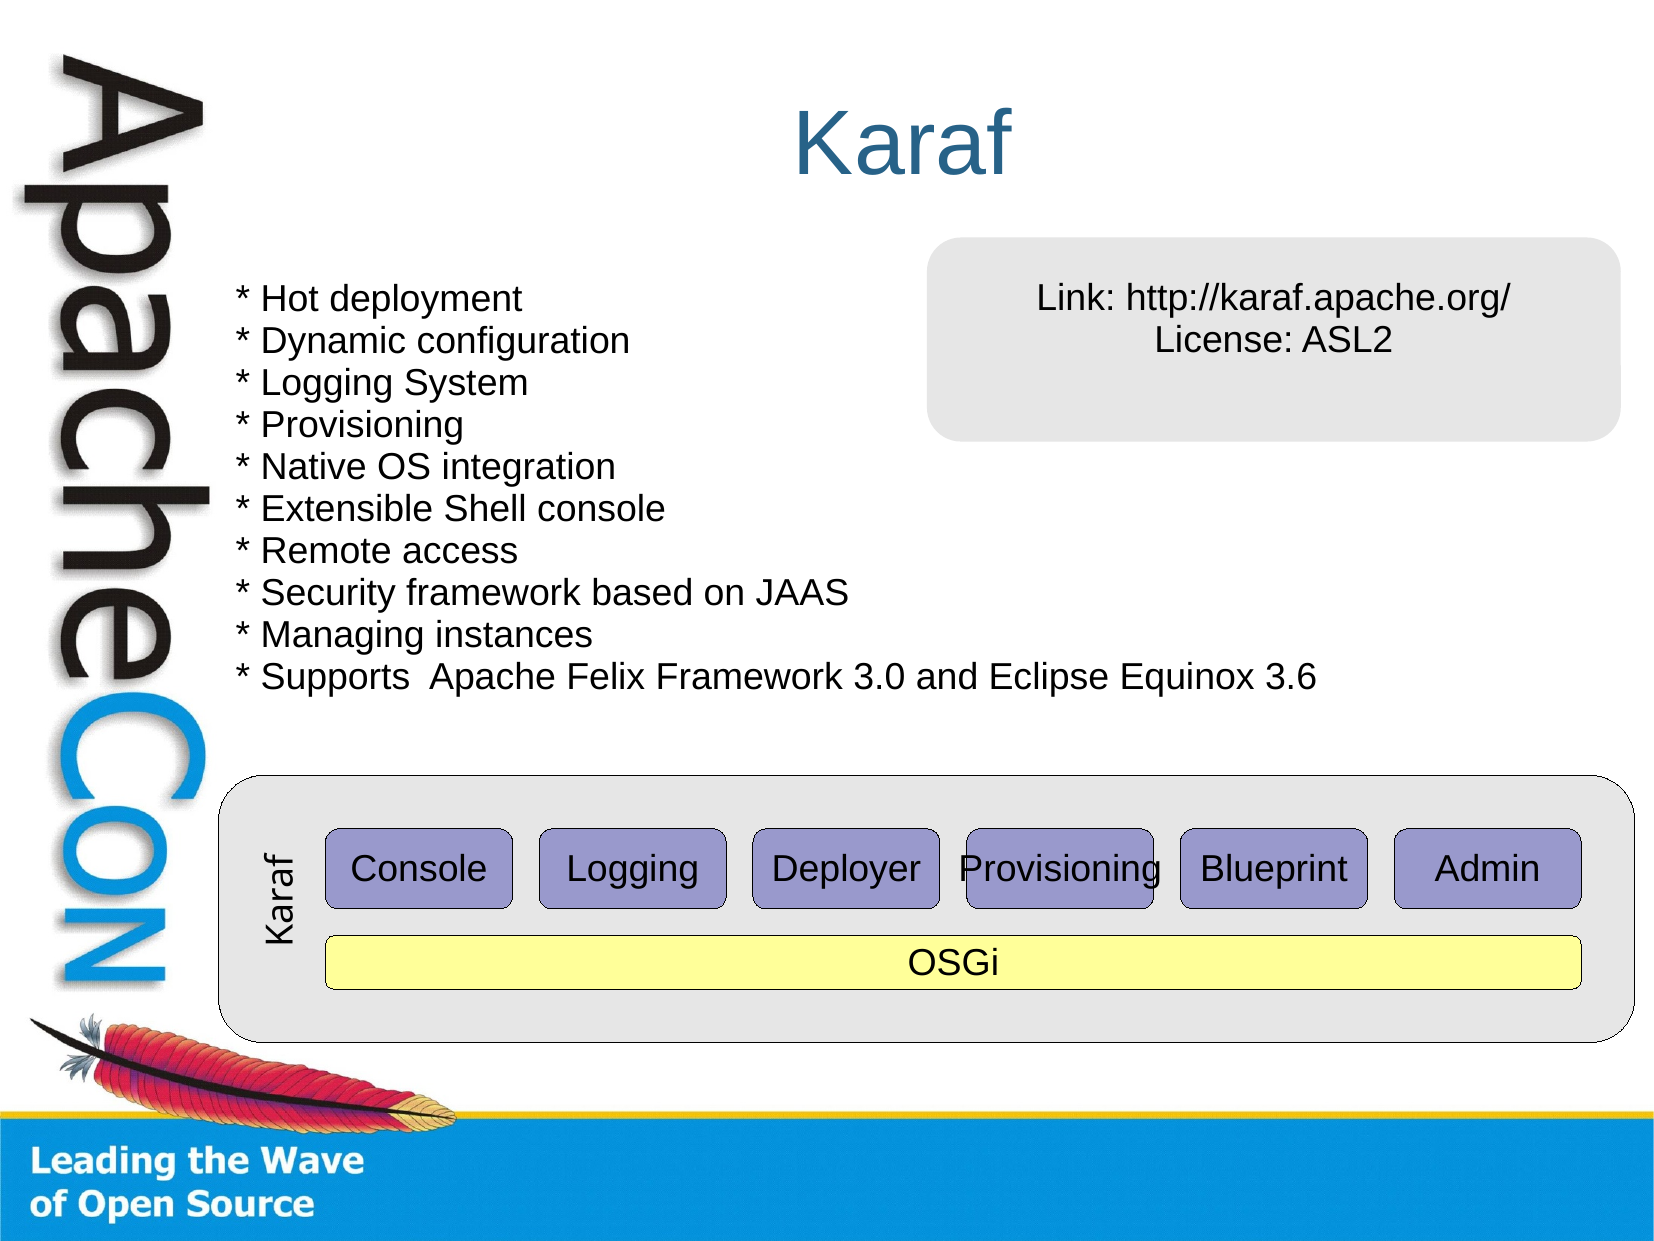

# Karaf
Link: http://karaf.apache.org/
License: ASL2
 * Hot deployment
 * Dynamic configuration
 * Logging System
 * Provisioning
 * Native OS integration
 * Extensible Shell console
 * Remote access
 * Security framework based on JAAS
 * Managing instances
 * Supports Apache Felix Framework 3.0 and Eclipse Equinox 3.6
Console
Logging
Deployer
Provisioning
Blueprint
Admin
Karaf
OSGi